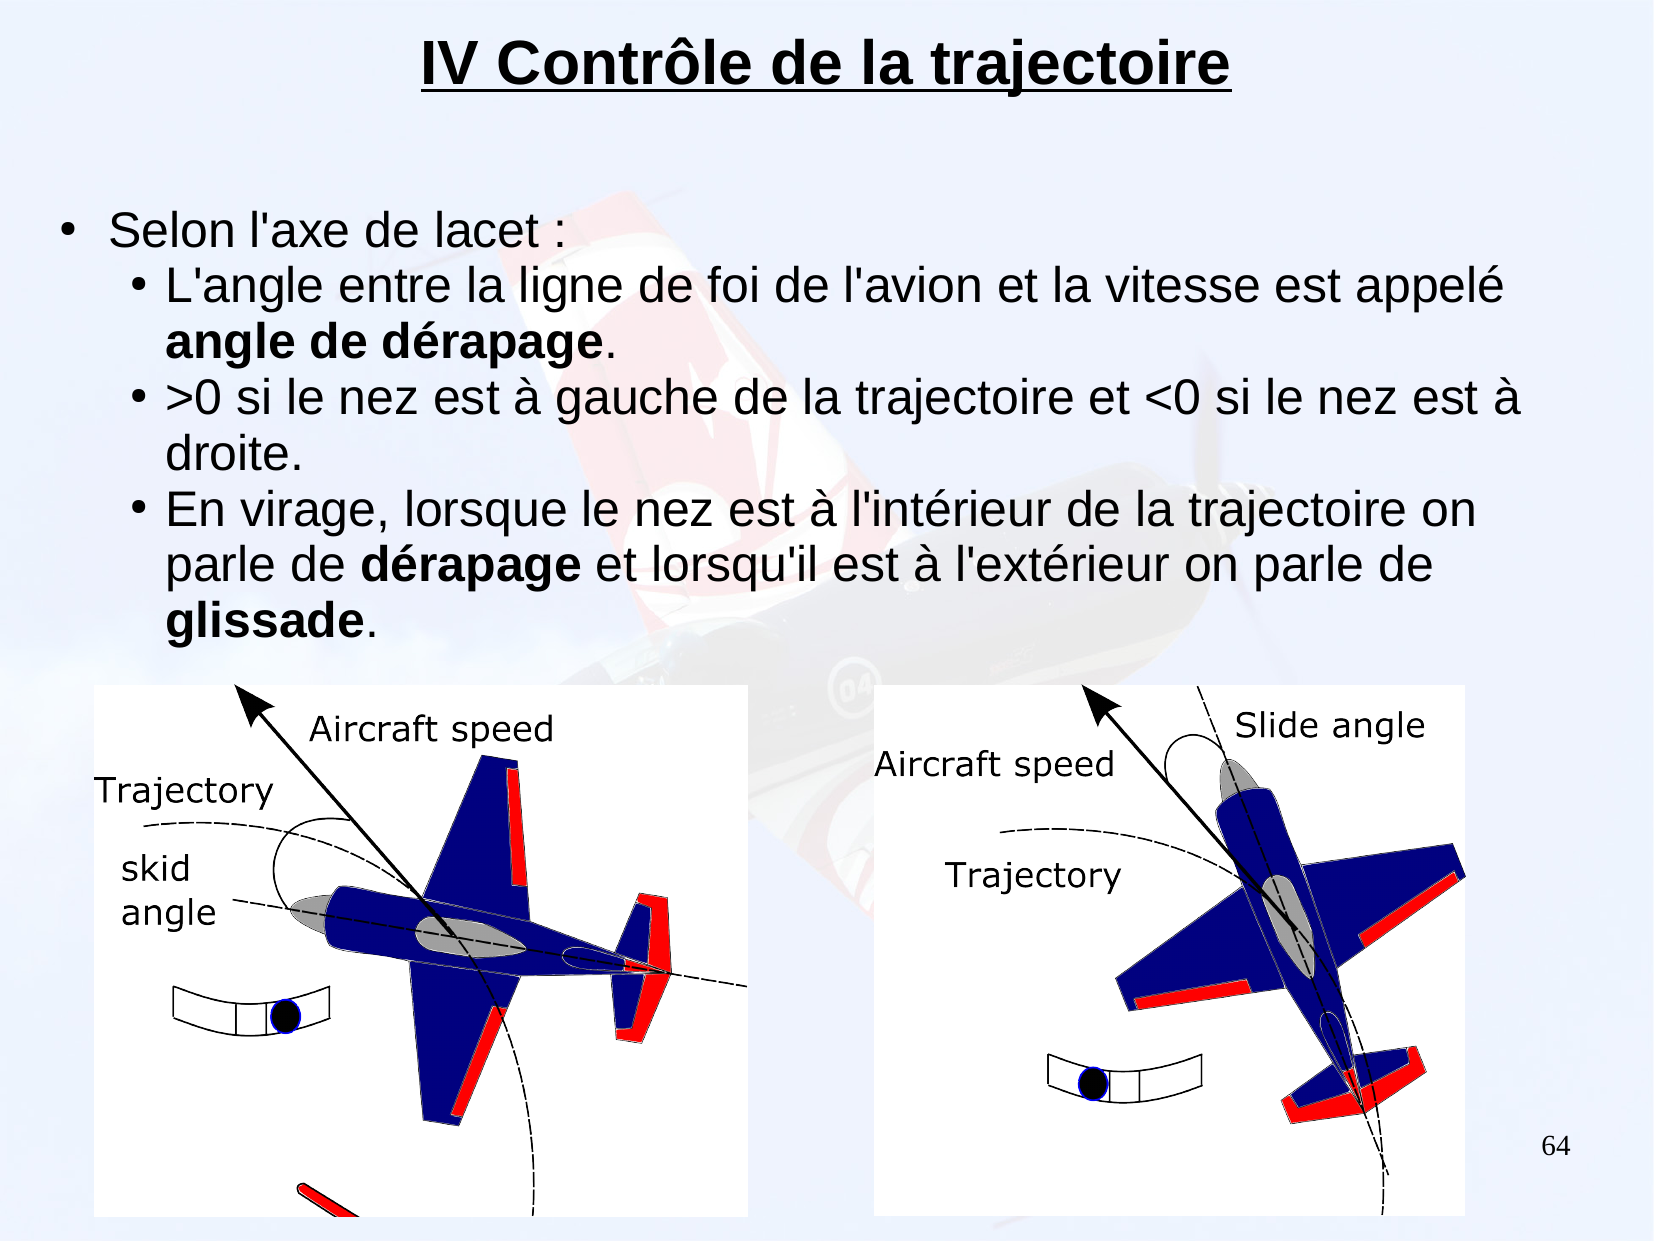

# IV Contrôle de la trajectoire
 Selon l'axe de lacet :
L'angle entre la ligne de foi de l'avion et la vitesse est appelé angle de dérapage.
>0 si le nez est à gauche de la trajectoire et <0 si le nez est à droite.
En virage, lorsque le nez est à l'intérieur de la trajectoire on parle de dérapage et lorsqu'il est à l'extérieur on parle de glissade.
64